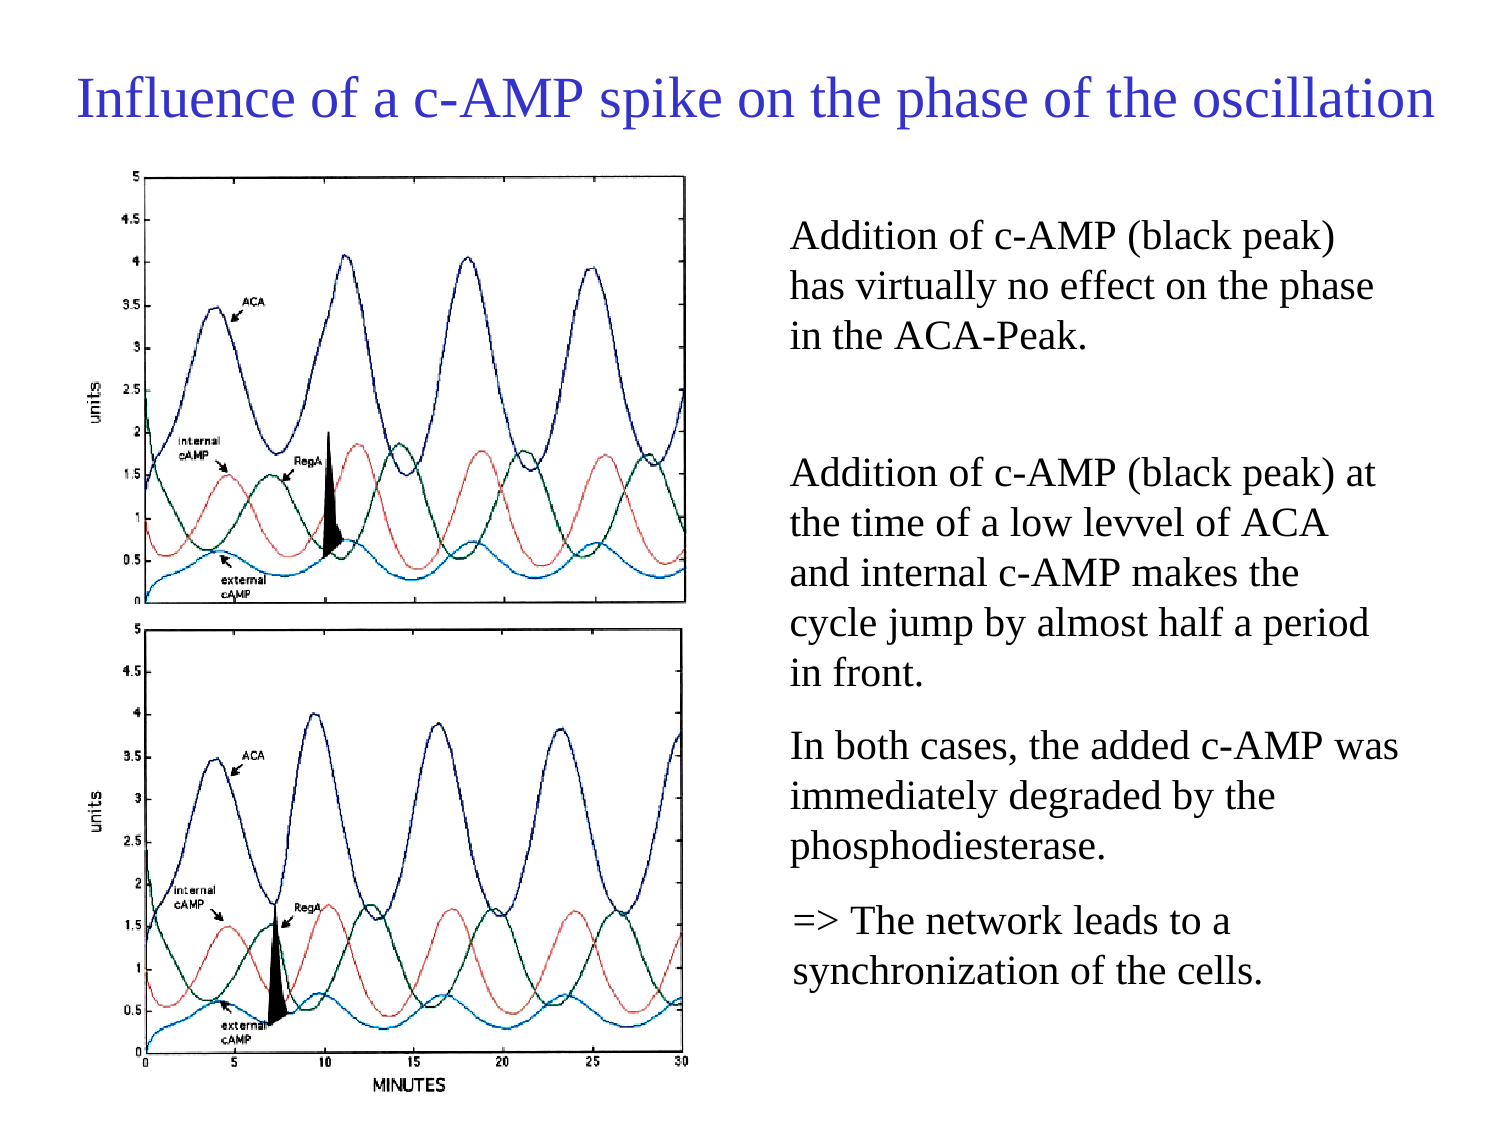

# Influence of a c-AMP spike on the phase of the oscillation
Addition of c-AMP (black peak) has virtually no effect on the phase in the ACA-Peak.
Addition of c-AMP (black peak) at the time of a low levvel of ACA and internal c-AMP makes the cycle jump by almost half a period in front.
In both cases, the added c-AMP was immediately degraded by the phosphodiesterase.
=> The network leads to a synchronization of the cells.